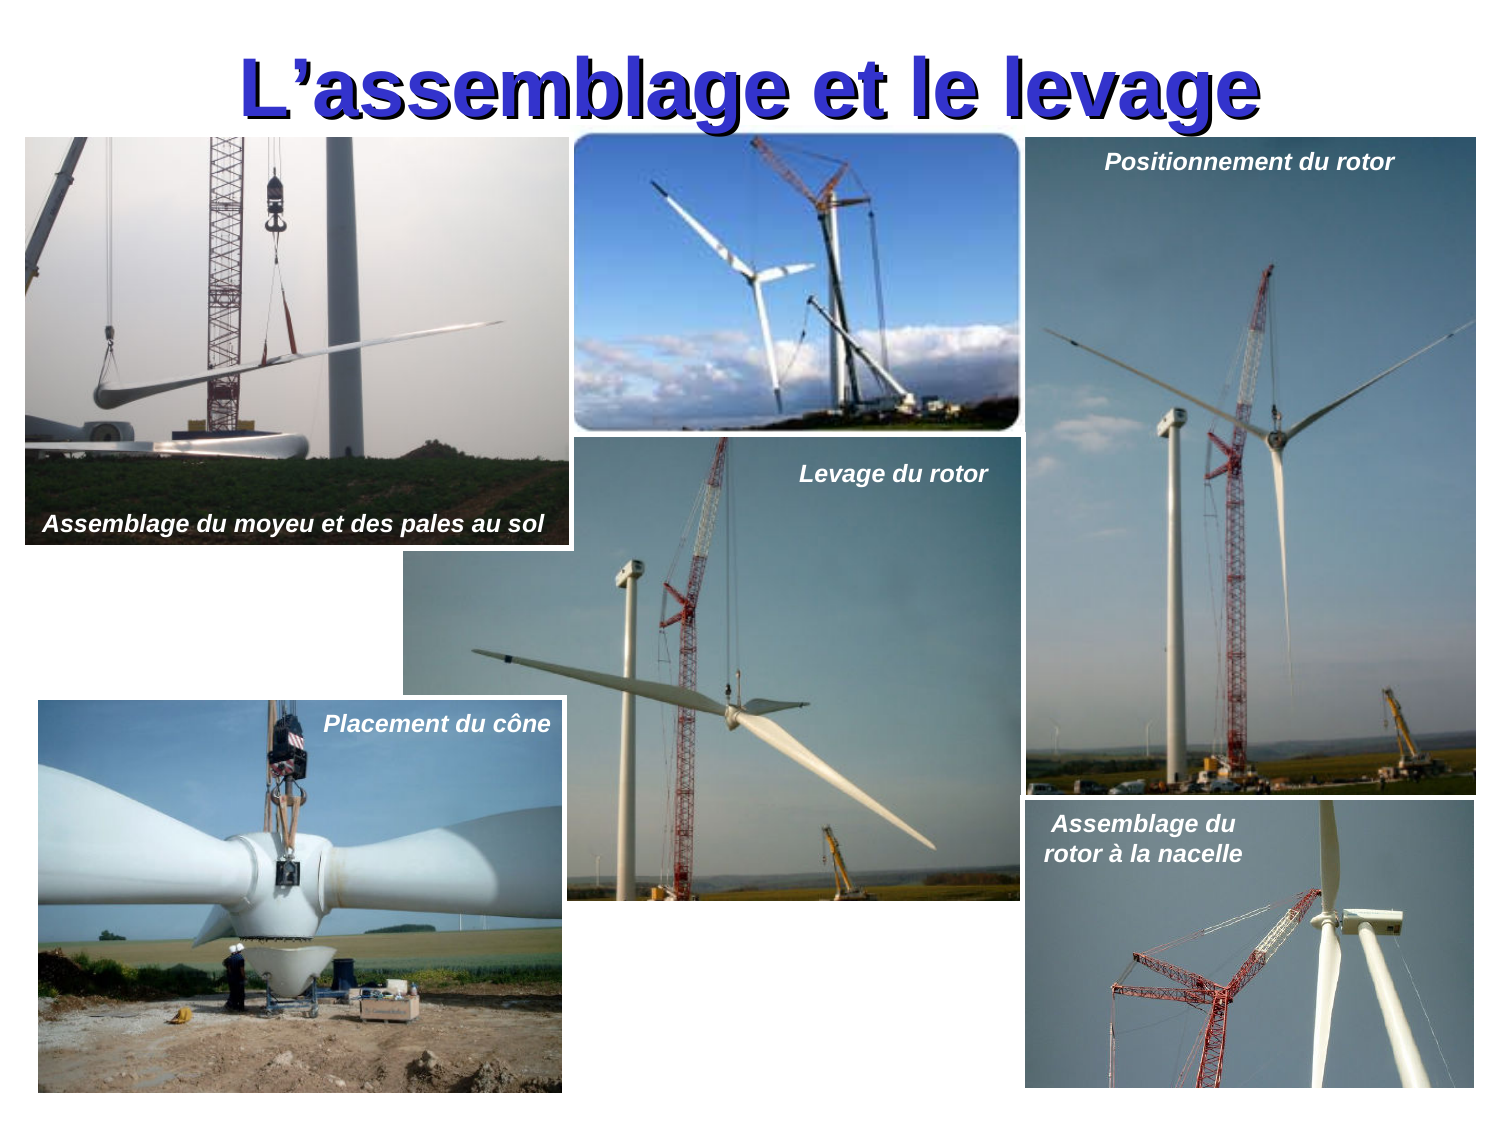

L’assemblage et le levage
Positionnement du rotor
Levage du rotor
Assemblage du moyeu et des pales au sol
Placement du cône
Assemblage du rotor à la nacelle